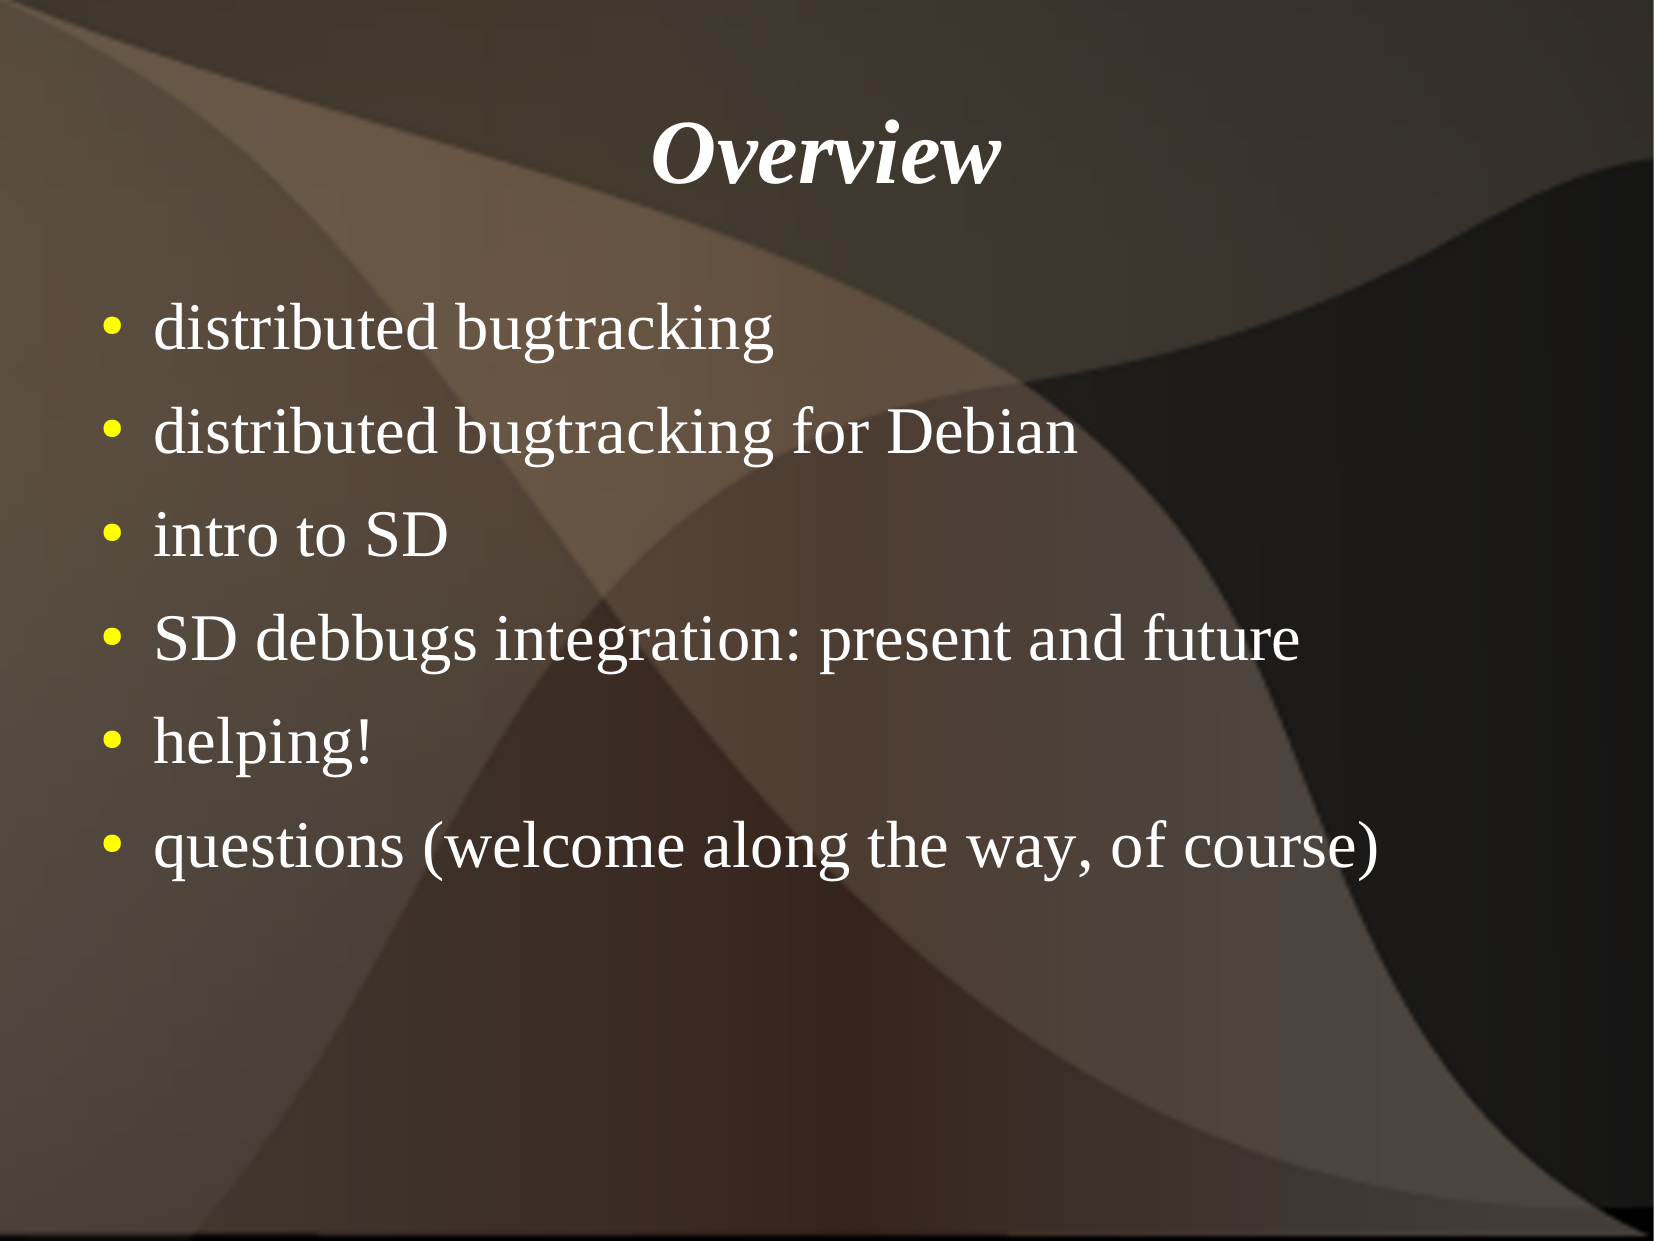

# Overview
distributed bugtracking
distributed bugtracking for Debian
intro to SD
SD debbugs integration: present and future
helping!
questions (welcome along the way, of course)